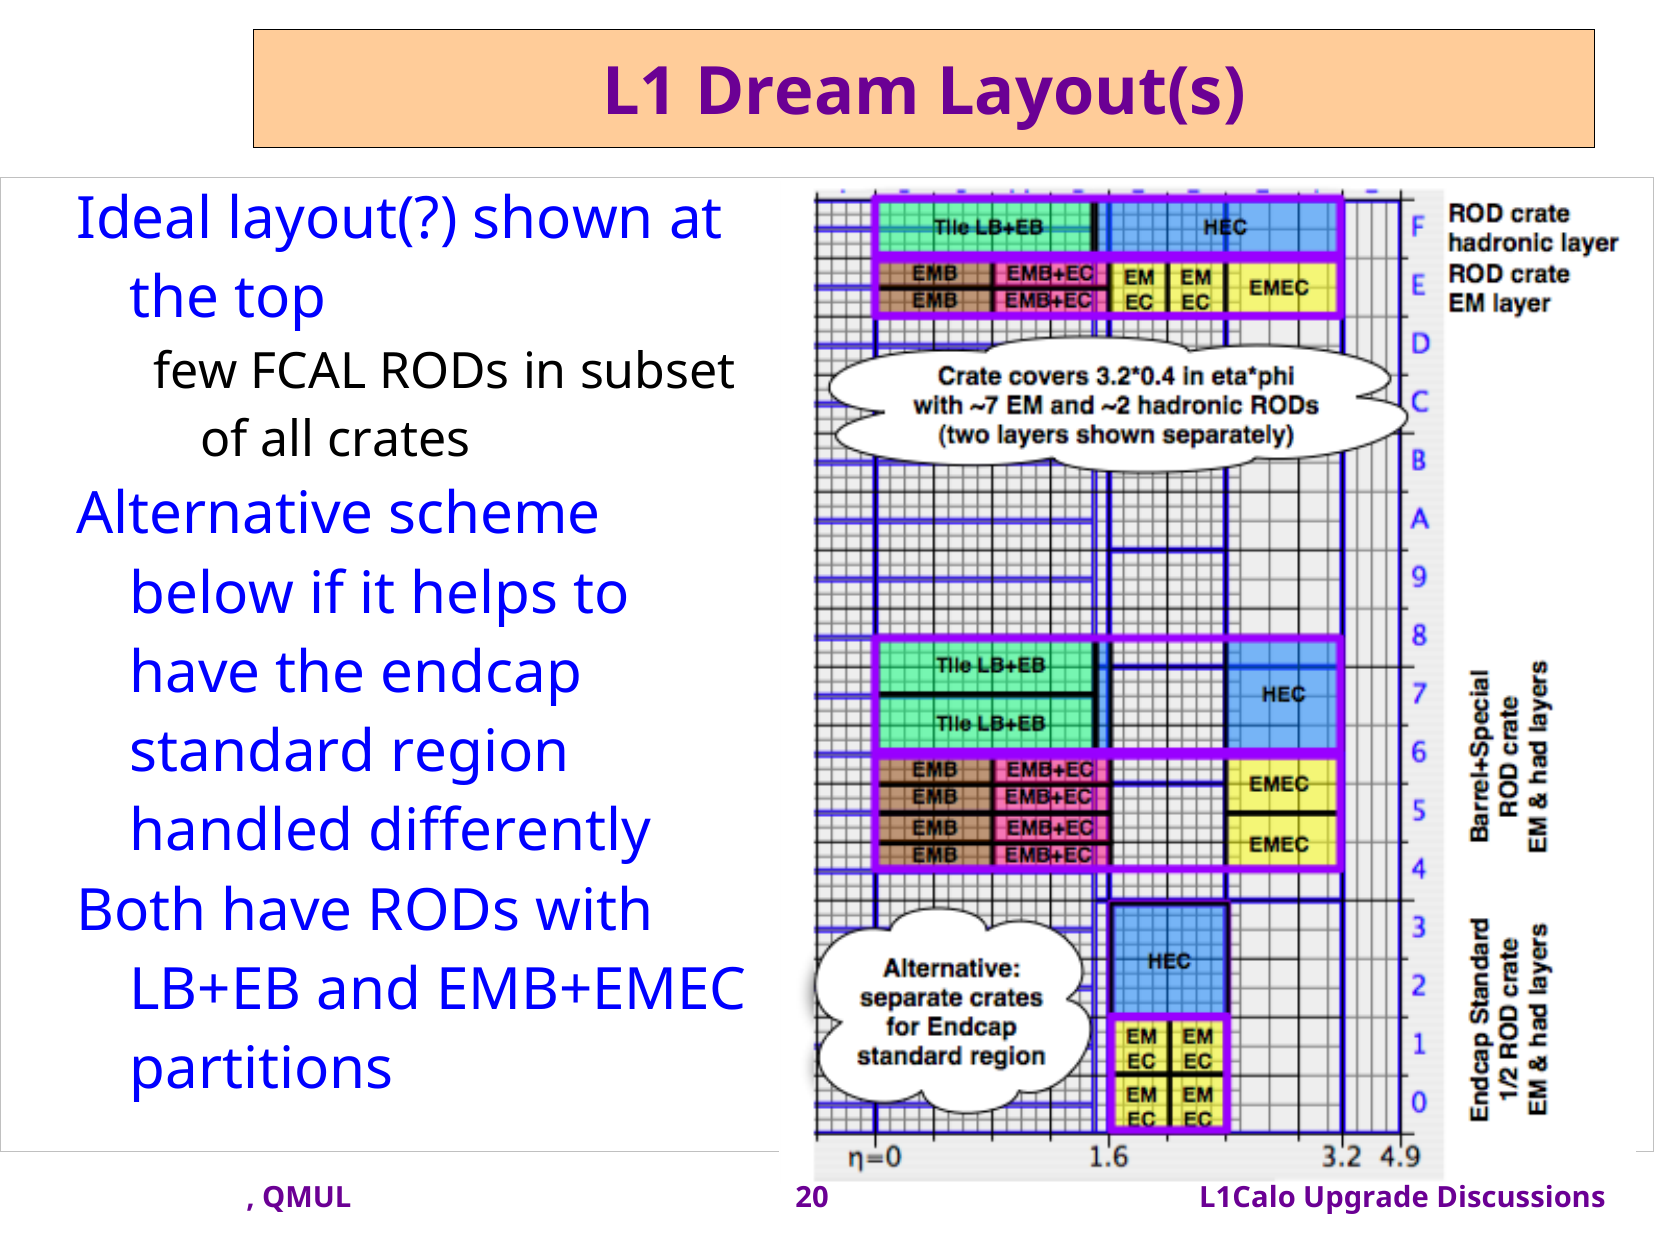

# L1 Dream Layout(s)
Ideal layout(?) shown at the top
few FCAL RODs in subset of all crates
Alternative scheme below if it helps to have the endcap standard region handled differently
Both have RODs with LB+EB and EMB+EMEC partitions